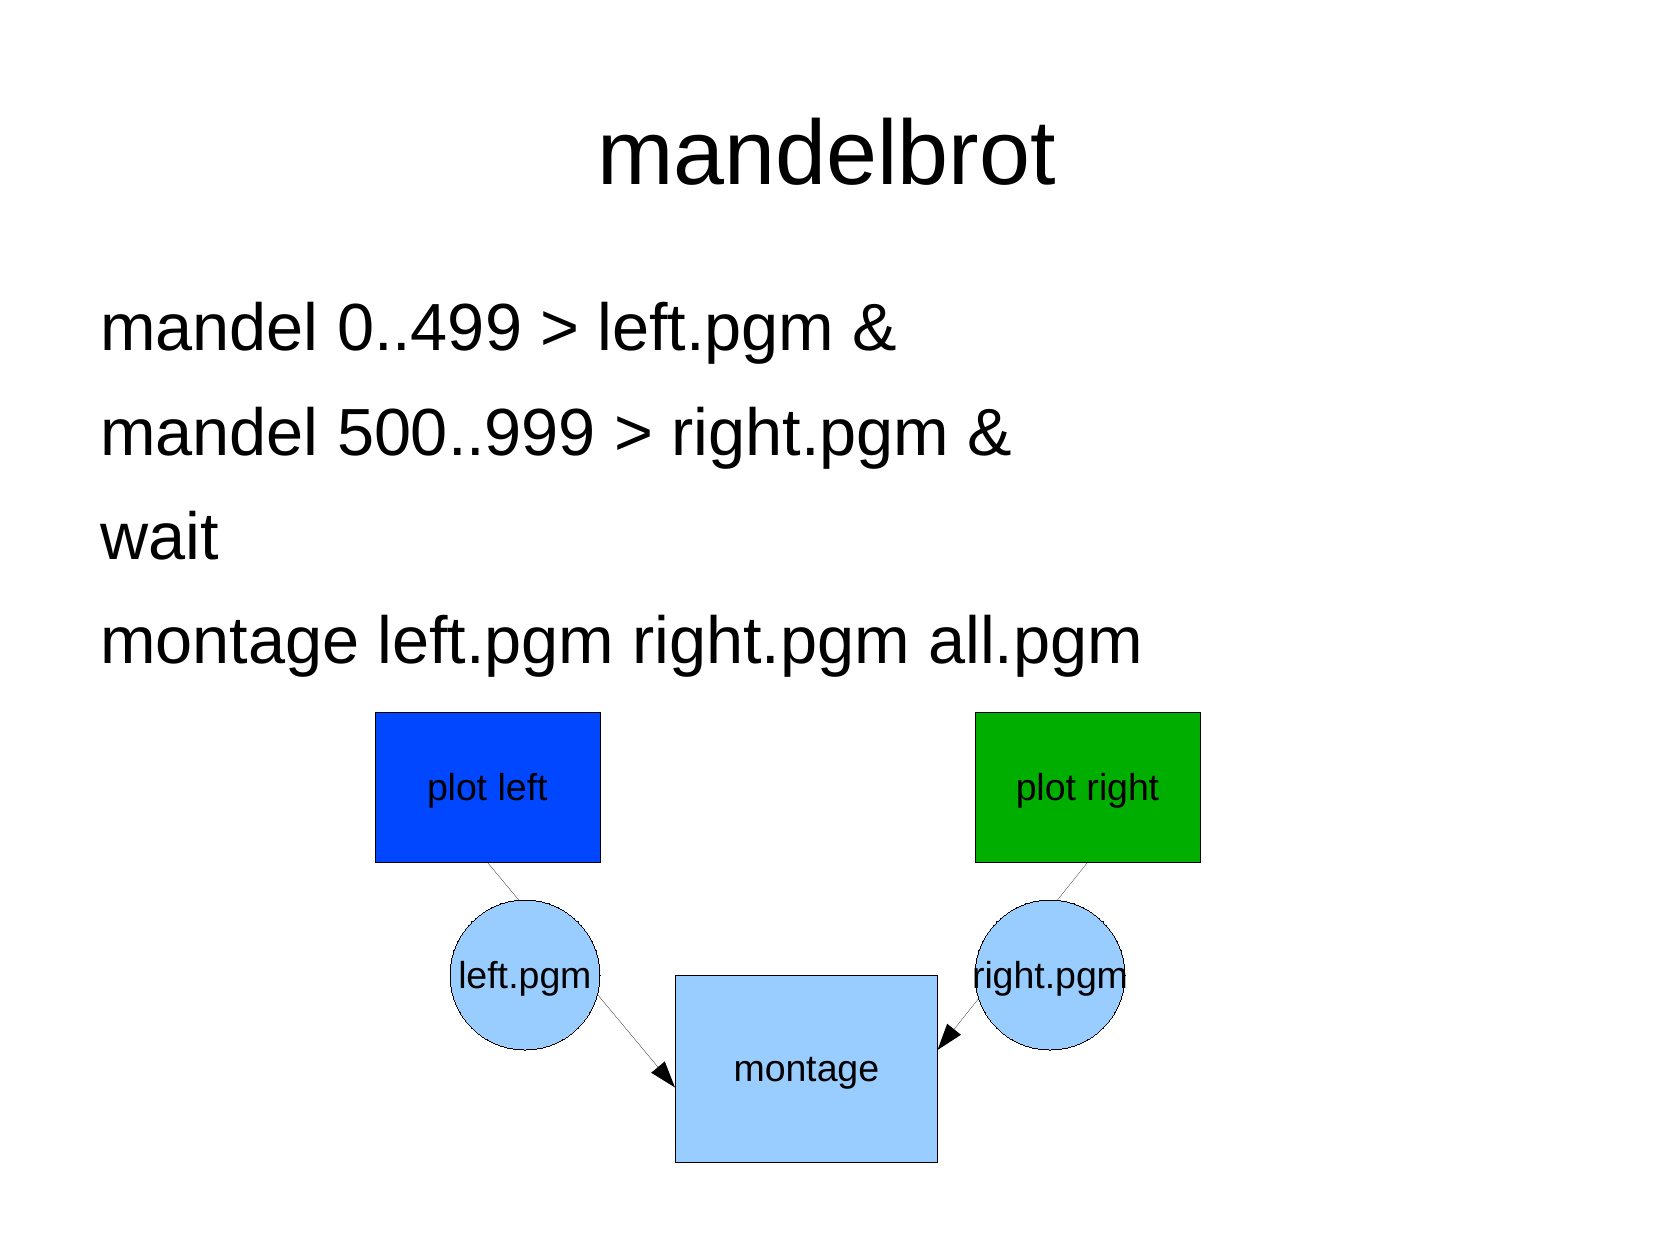

# mandelbrot
mandel 0..499 > left.pgm &
mandel 500..999 > right.pgm &
wait
montage left.pgm right.pgm all.pgm
plot left
plot right
left.pgm
right.pgm
montage